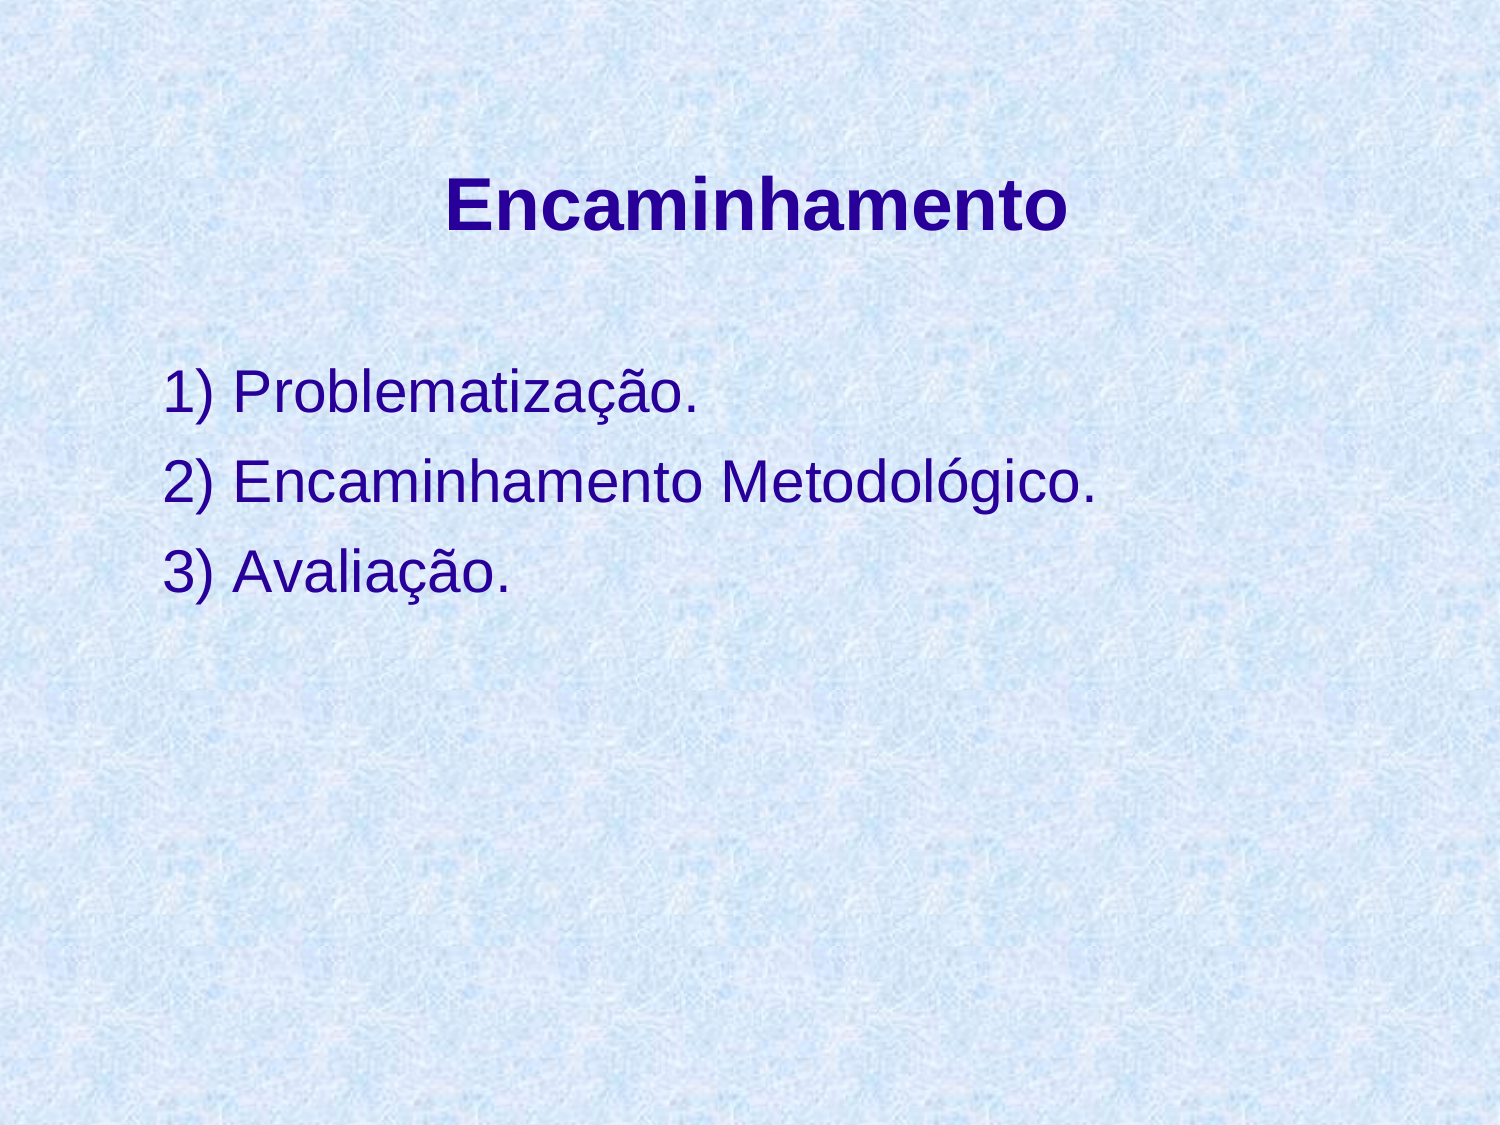

Encaminhamento
1) Problematização.
2) Encaminhamento Metodológico.
3) Avaliação.